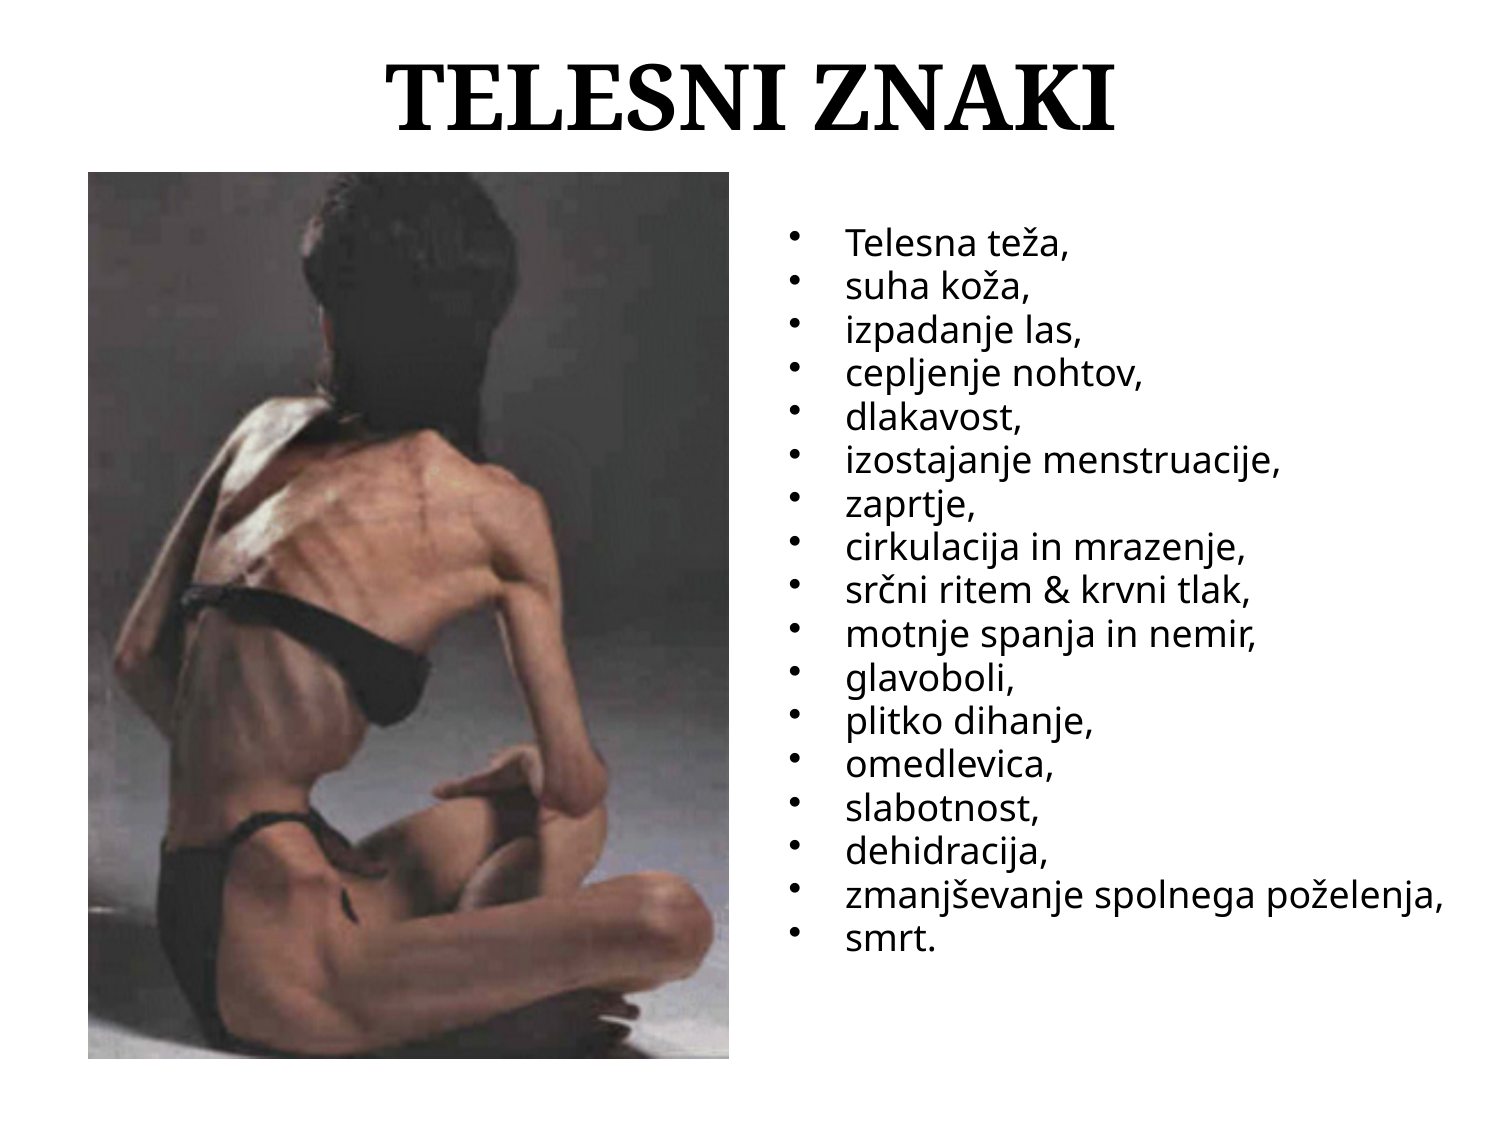

# TELESNI ZNAKI
Telesna teža,
suha koža,
izpadanje las,
cepljenje nohtov,
dlakavost,
izostajanje menstruacije,
zaprtje,
cirkulacija in mrazenje,
srčni ritem & krvni tlak,
motnje spanja in nemir,
glavoboli,
plitko dihanje,
omedlevica,
slabotnost,
dehidracija,
zmanjševanje spolnega poželenja,
smrt.